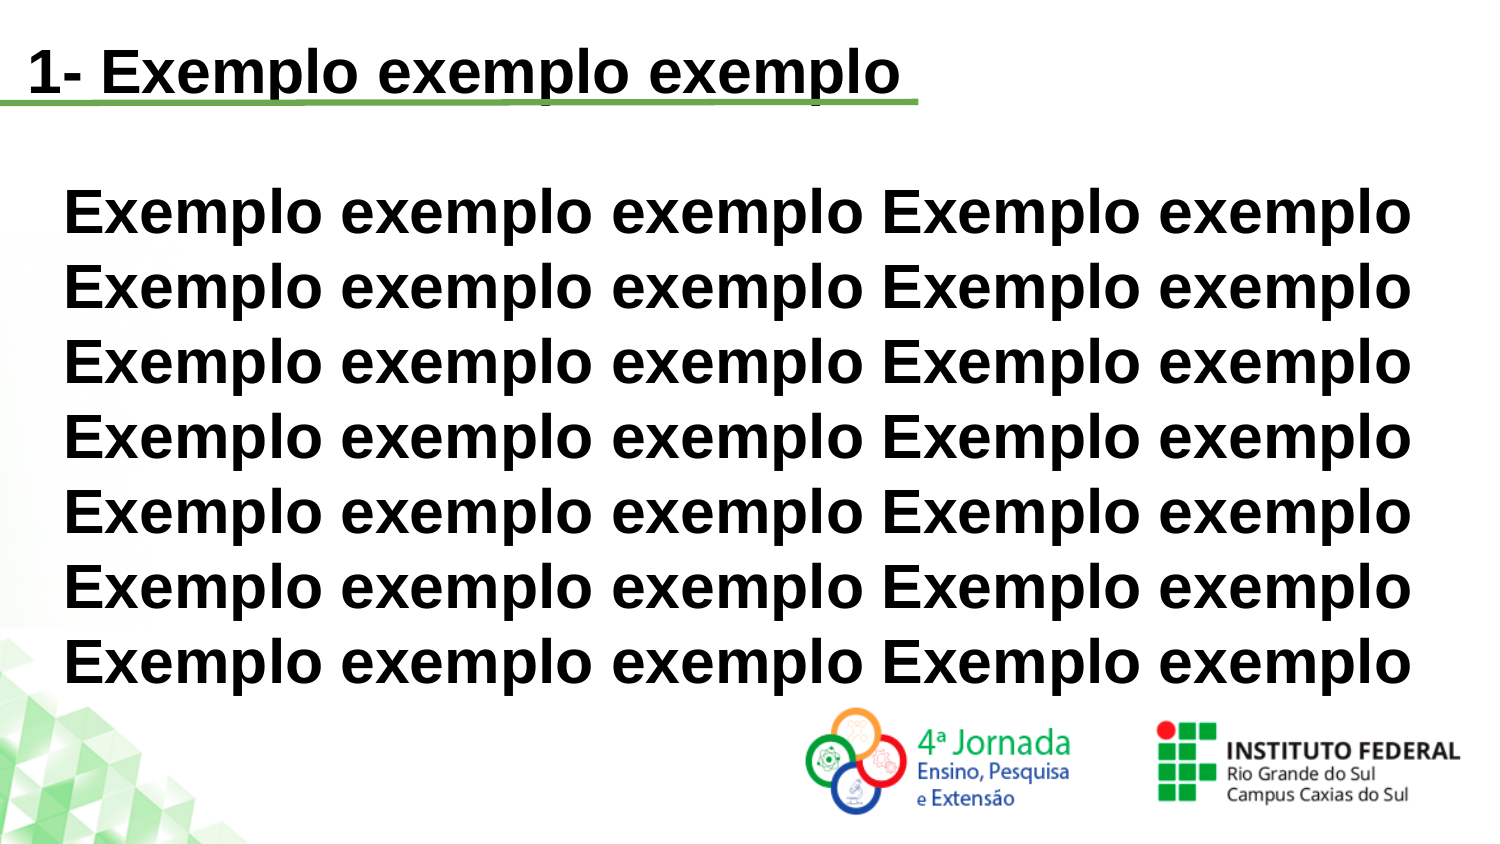

1- Exemplo exemplo exemplo
Exemplo exemplo exemplo Exemplo exemplo
Exemplo exemplo exemplo Exemplo exemplo
Exemplo exemplo exemplo Exemplo exemplo
Exemplo exemplo exemplo Exemplo exemplo Exemplo exemplo exemplo Exemplo exemplo Exemplo exemplo exemplo Exemplo exemplo
Exemplo exemplo exemplo Exemplo exemplo